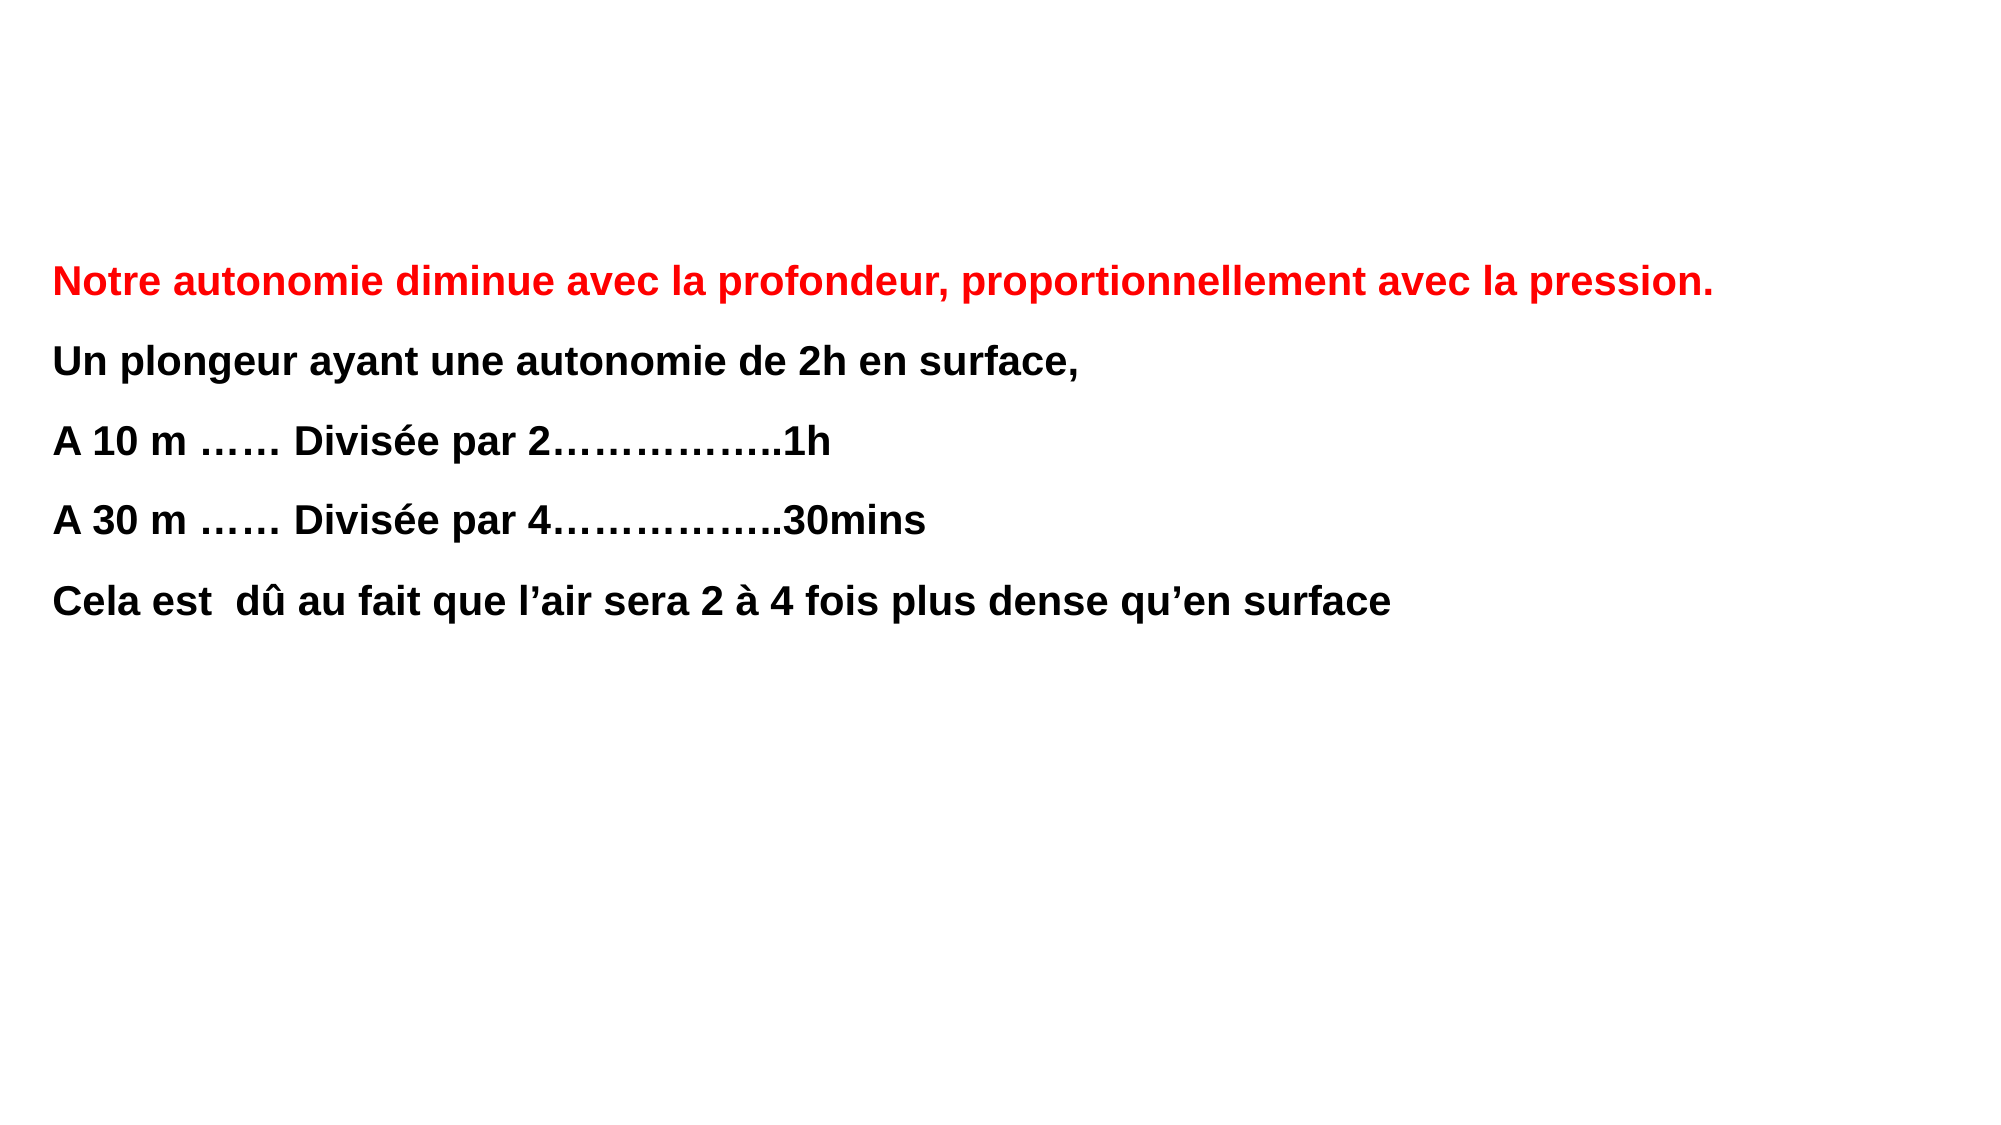

Notre autonomie diminue avec la profondeur, proportionnellement avec la pression.
Un plongeur ayant une autonomie de 2h en surface,
A 10 m …… Divisée par 2……………..1h
A 30 m …… Divisée par 4……………..30mins
Cela est dû au fait que l’air sera 2 à 4 fois plus dense qu’en surface